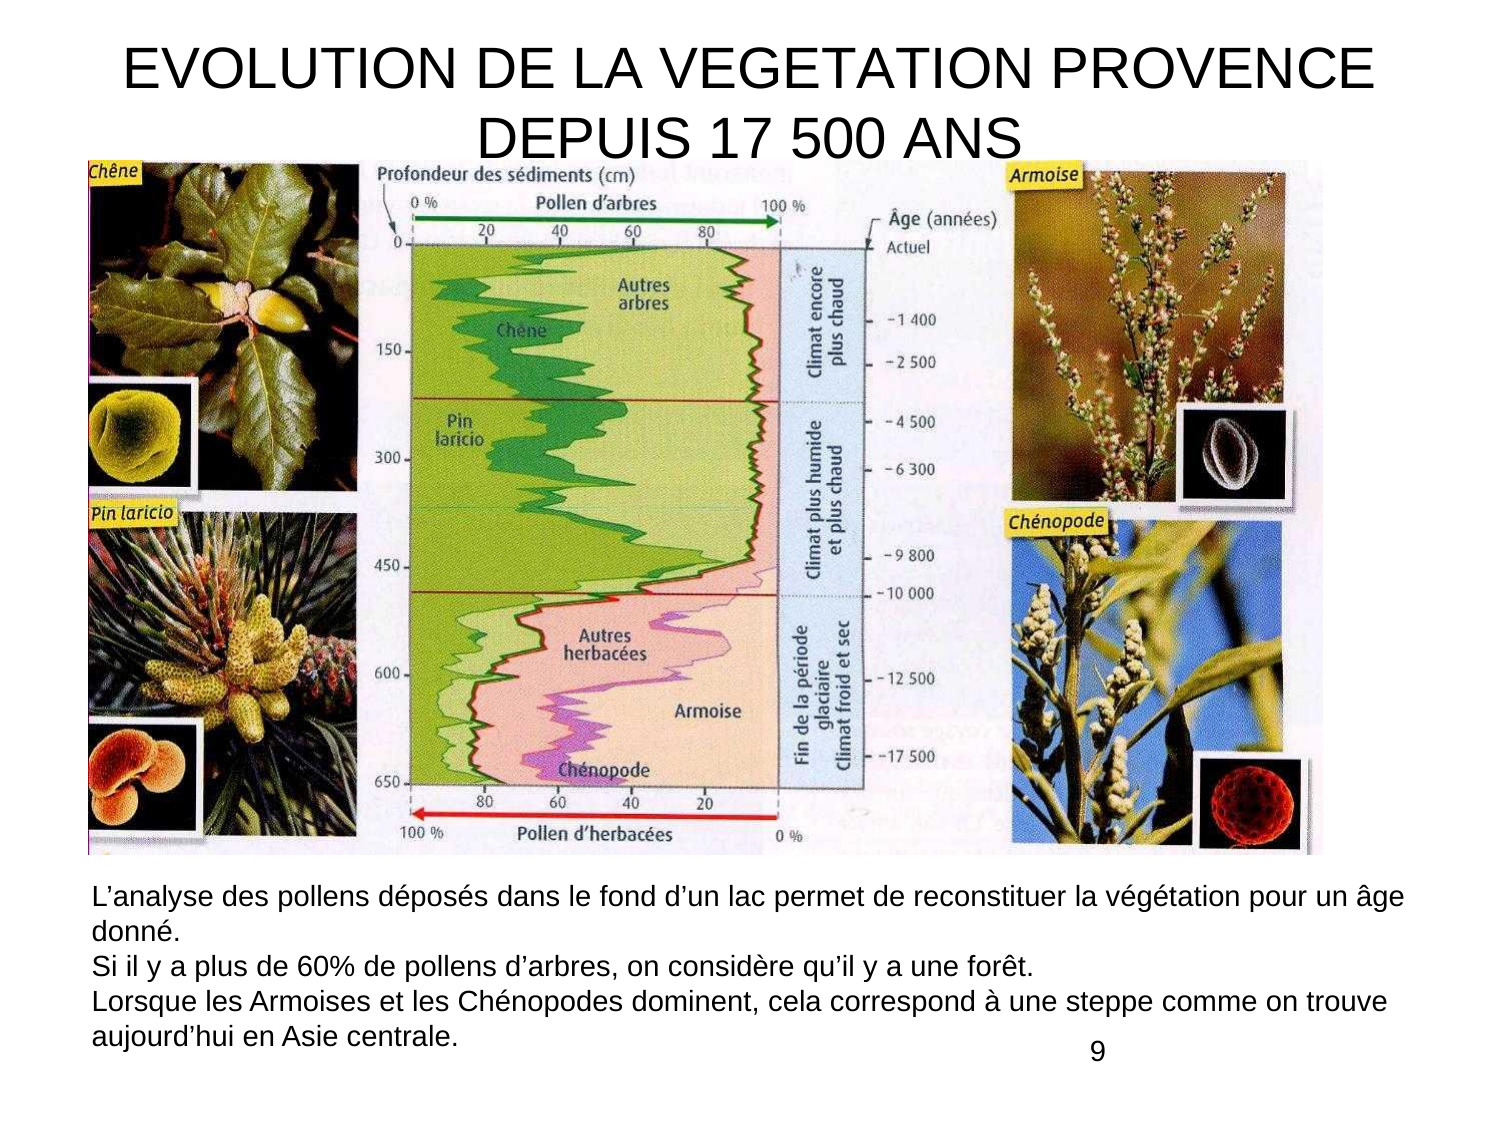

# EVOLUTION DE LA VEGETATION PROVENCE DEPUIS 17 500 ANS
L’analyse des pollens déposés dans le fond d’un lac permet de reconstituer la végétation pour un âge donné.
Si il y a plus de 60% de pollens d’arbres, on considère qu’il y a une forêt.
Lorsque les Armoises et les Chénopodes dominent, cela correspond à une steppe comme on trouve aujourd’hui en Asie centrale.